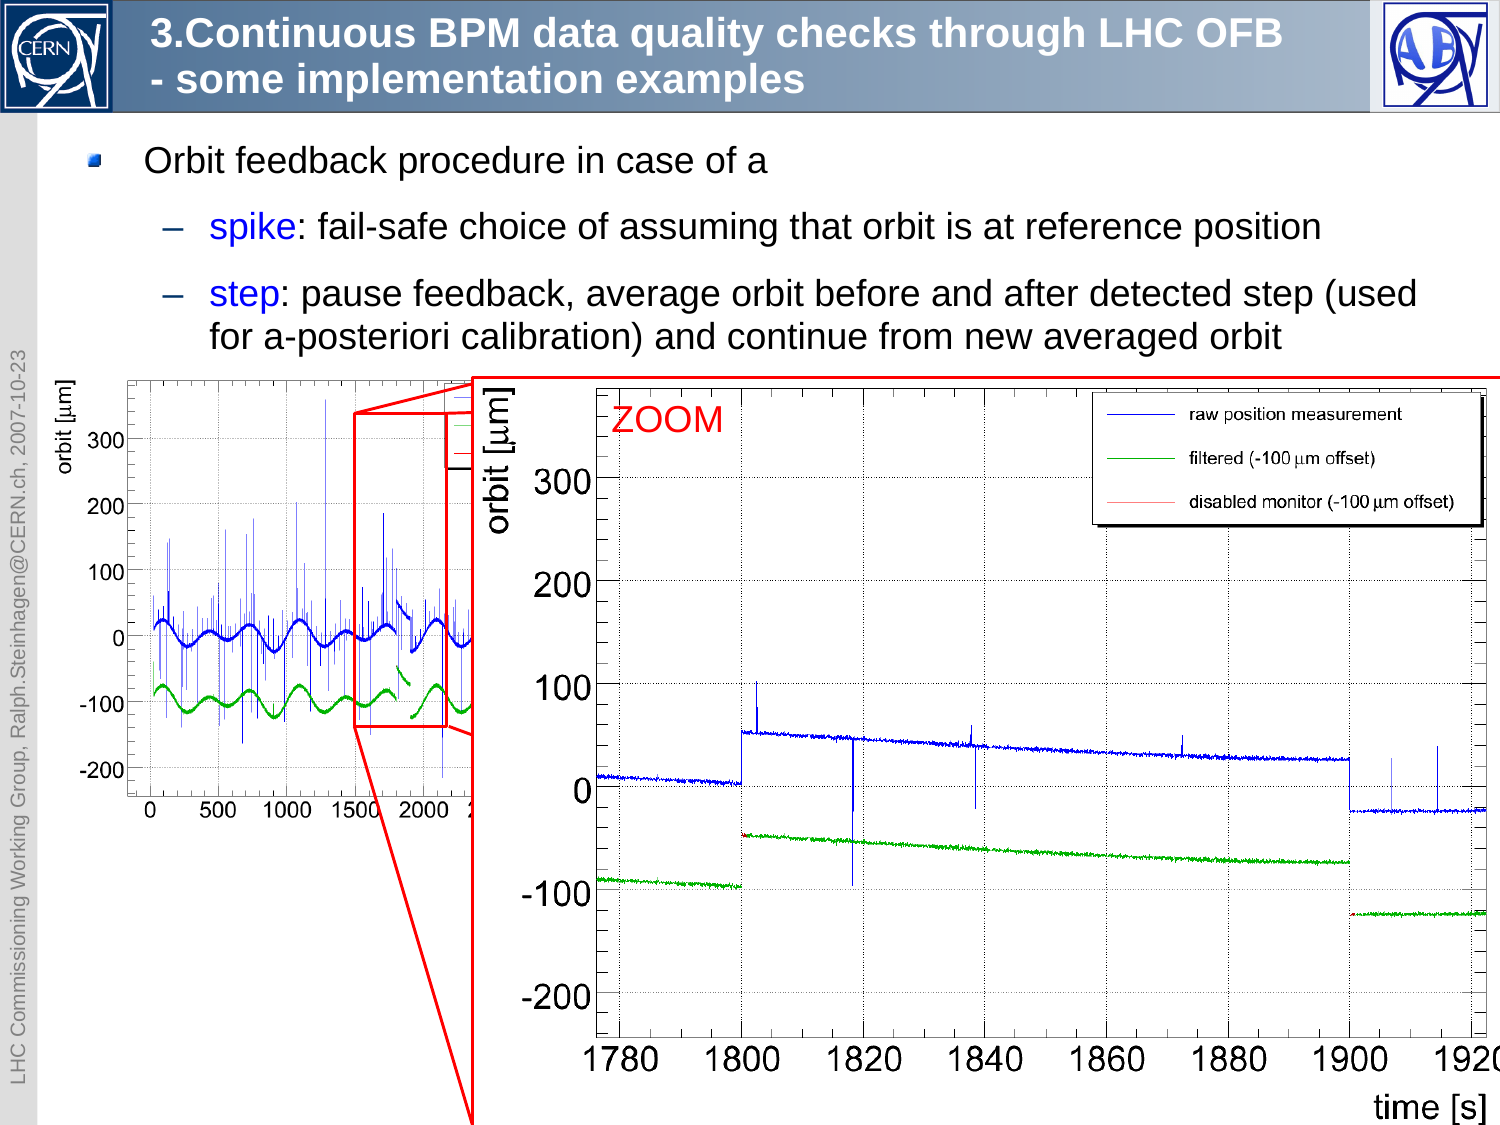

# 3.Continuous BPM data quality checks through LHC OFB - some implementation examples
Orbit feedback procedure in case of a
spike: fail-safe choice of assuming that orbit is at reference position
step: pause feedback, average orbit before and after detected step (used for a-posteriori calibration) and continue from new averaged orbit
ZOOM